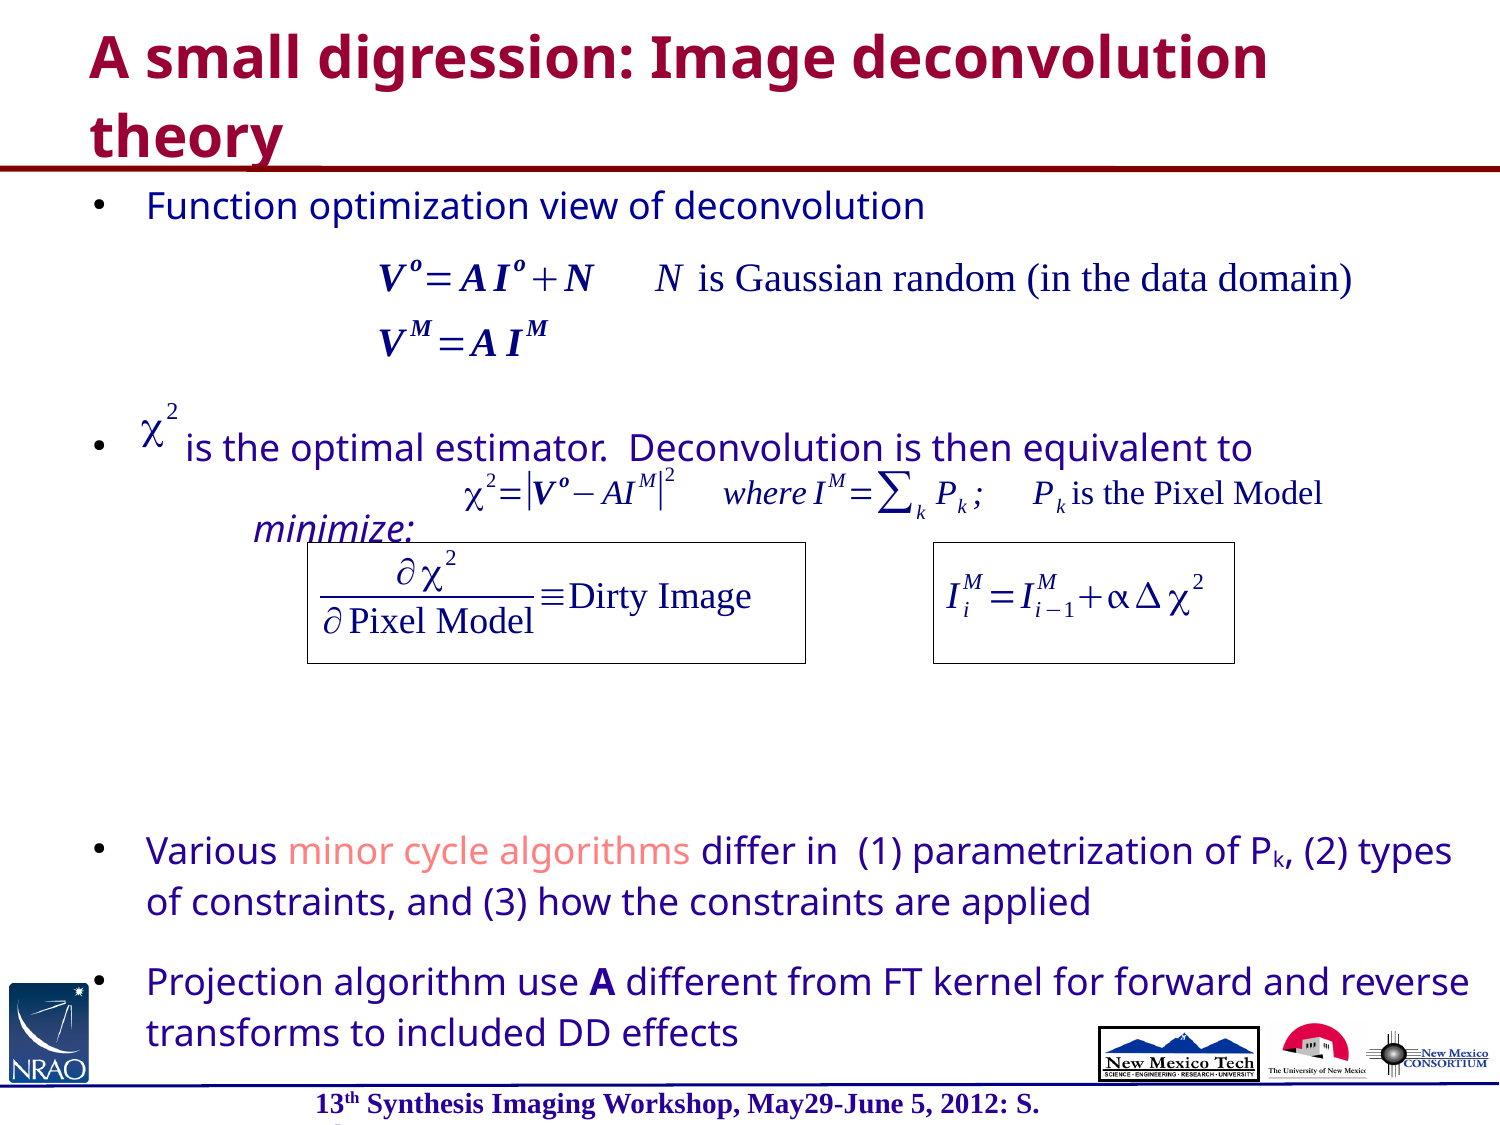

A small digression: Image deconvolution theory
# Function optimization view of deconvolution
 is the optimal estimator. Deconvolution is then equivalent to
 minimize:
Various minor cycle algorithms differ in (1) parametrization of Pk, (2) types of constraints, and (3) how the constraints are applied
Projection algorithm use A different from FT kernel for forward and reverse transforms to included DD effects